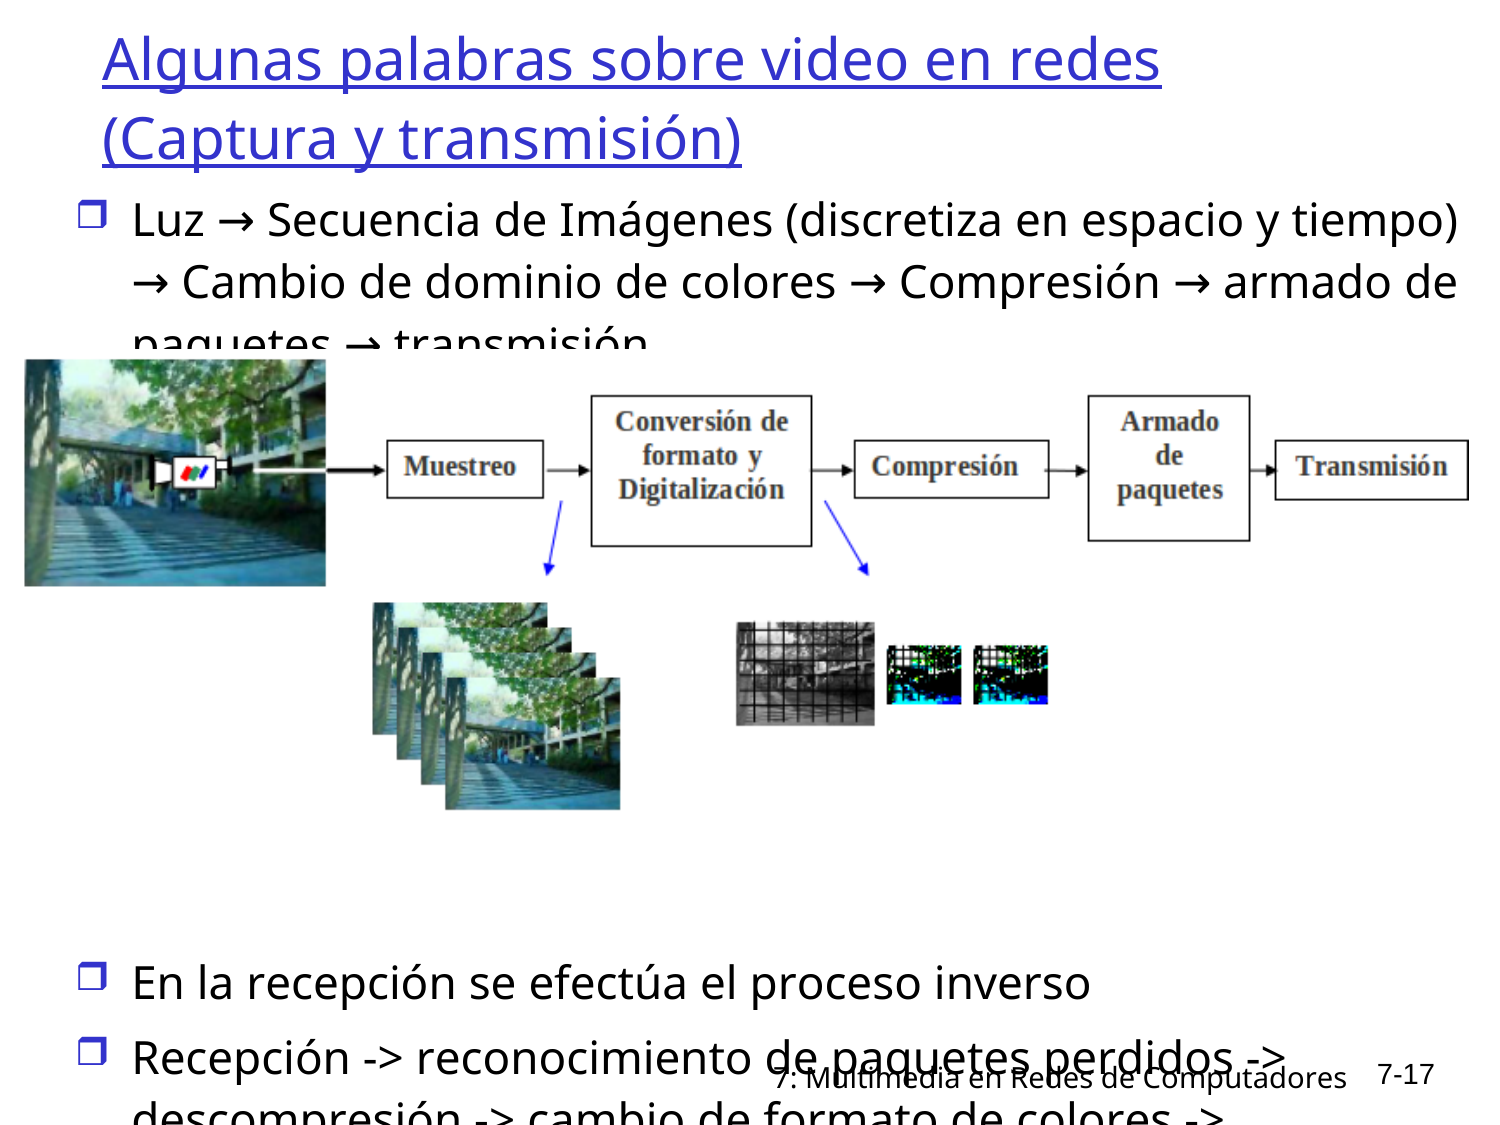

# Algunas palabras sobre video en redes (Captura y transmisión)
Luz → Secuencia de Imágenes (discretiza en espacio y tiempo) → Cambio de dominio de colores → Compresión → armado de paquetes → transmisión
En la recepción se efectúa el proceso inverso
Recepción -> reconocimiento de paquetes perdidos -> descompresión -> cambio de formato de colores -> despliegue
17